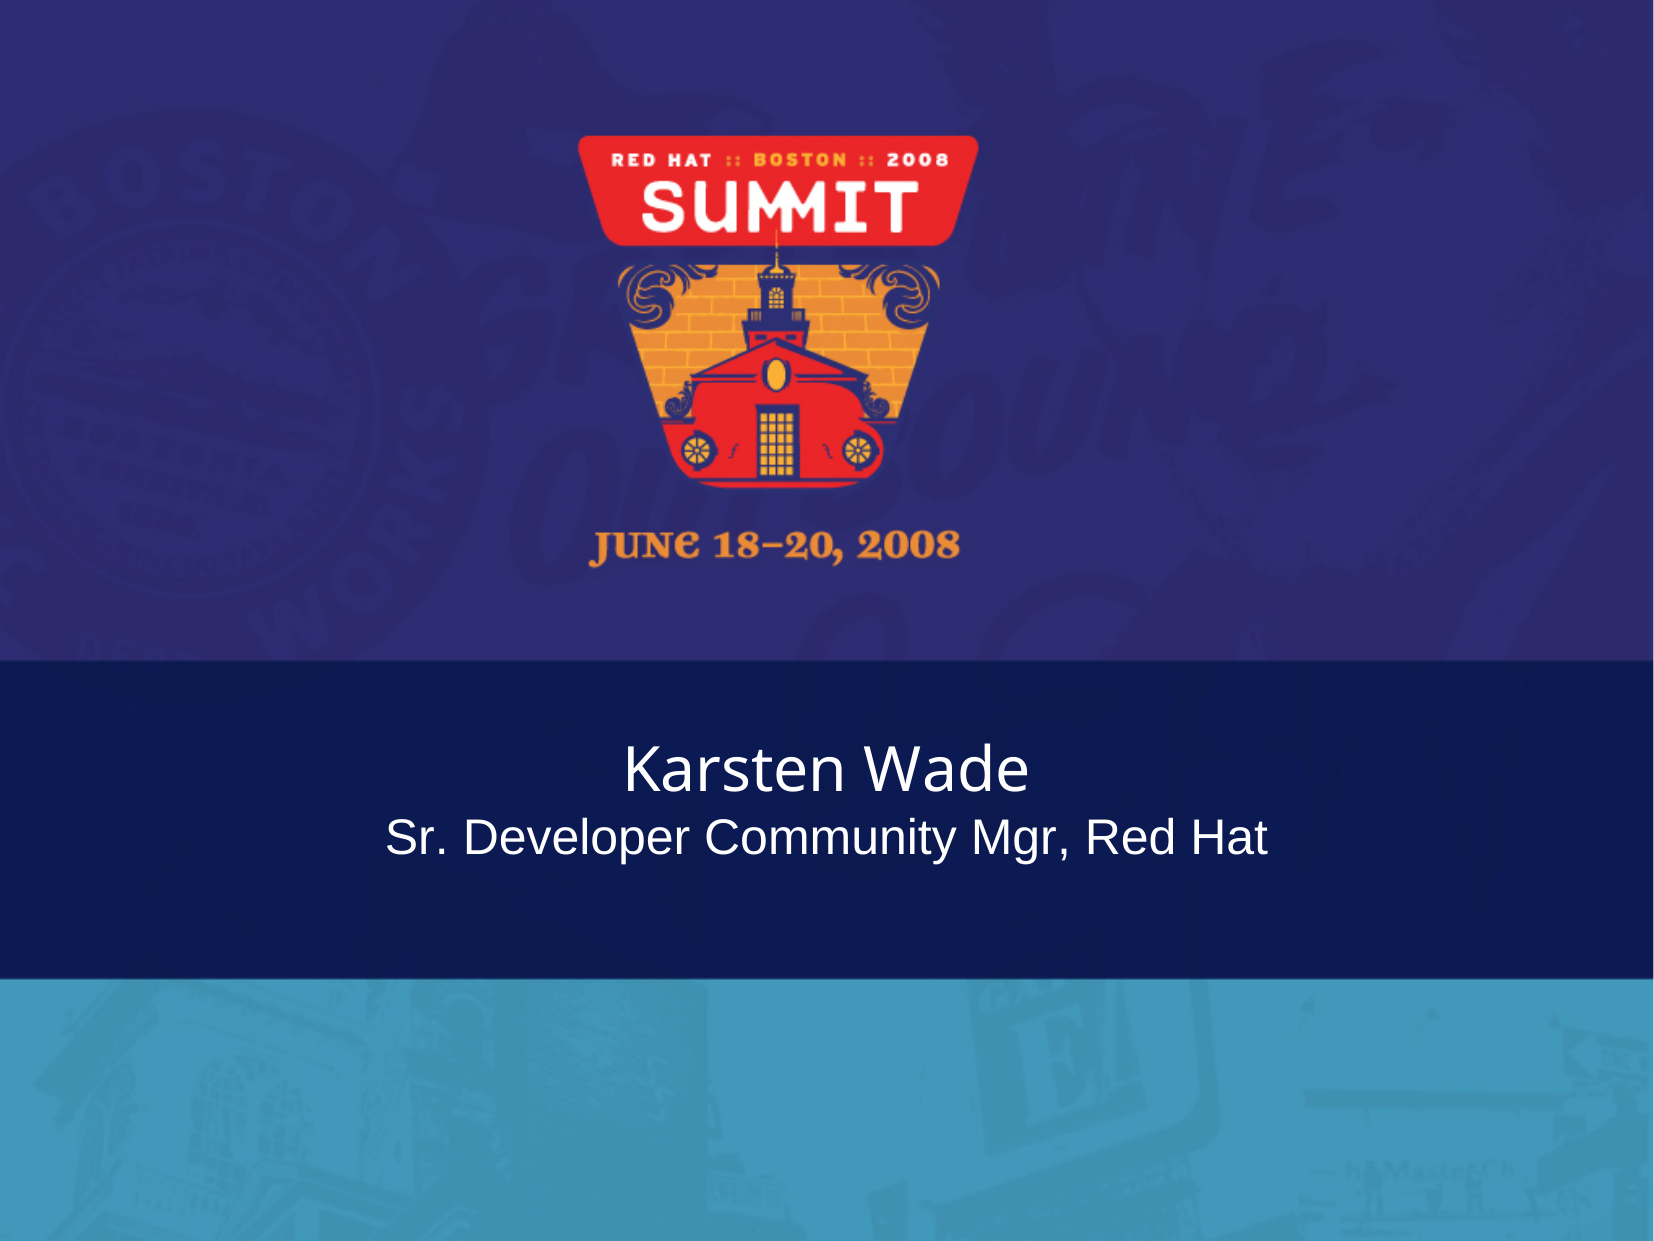

Karsten Wade
Sr. Developer Community Mgr, Red Hat